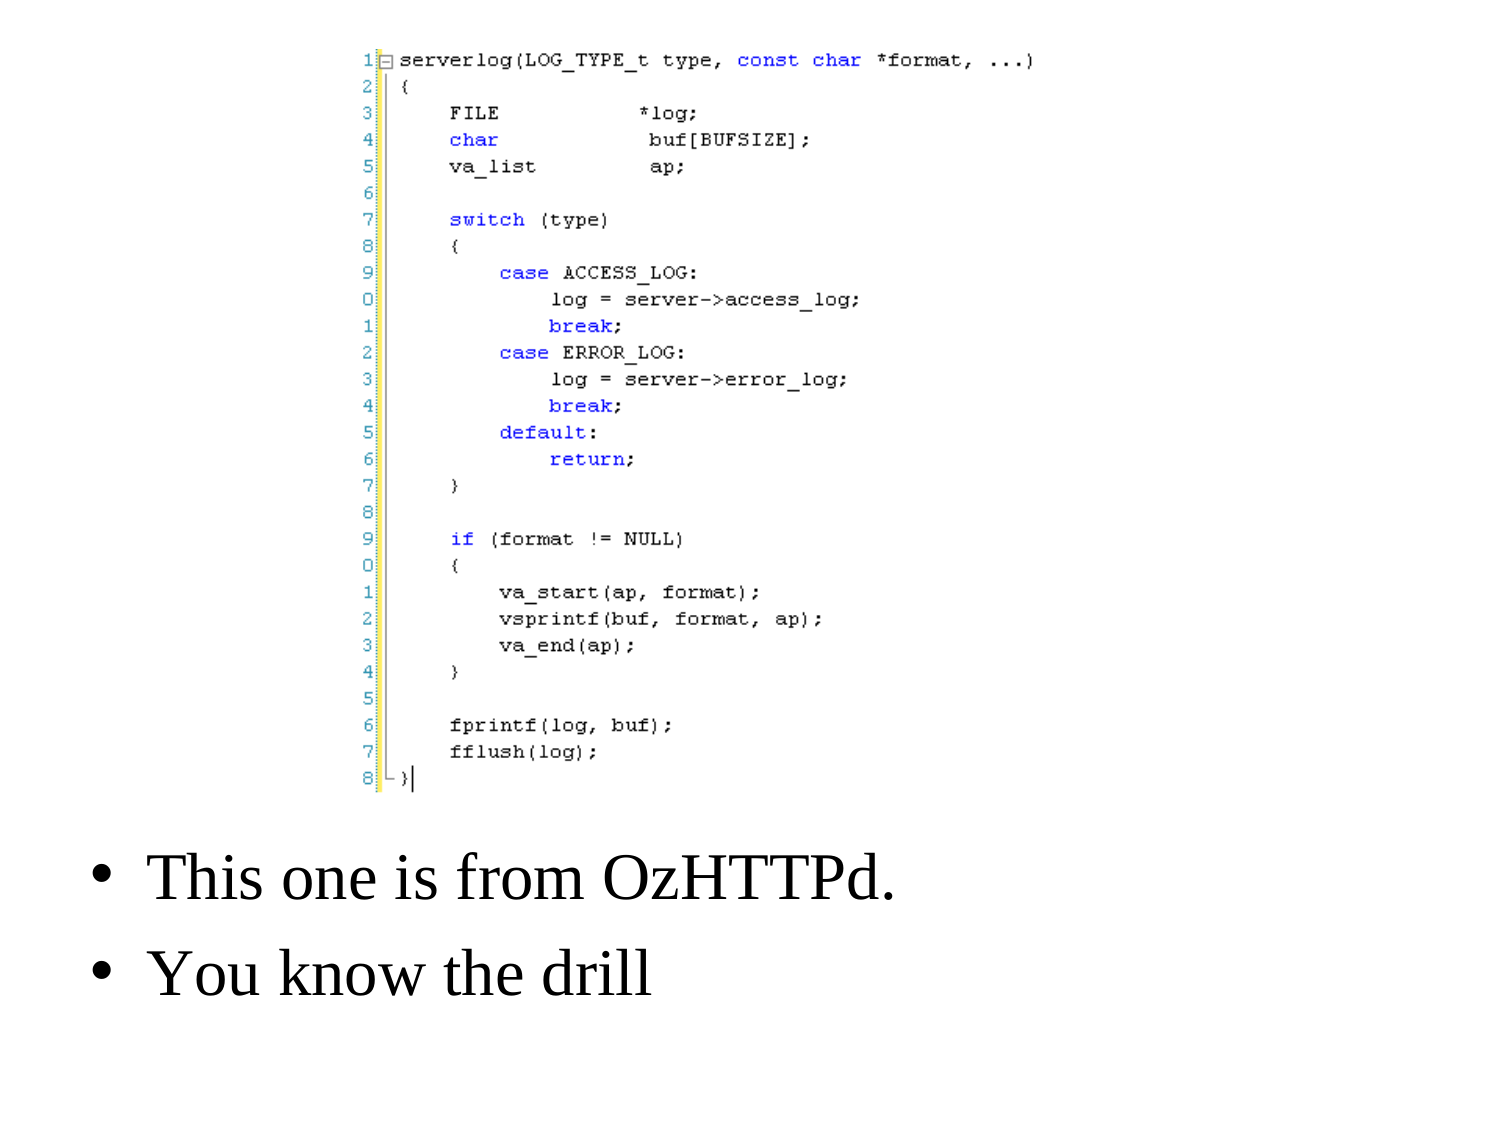

# This one is from OzHTTPd.
You know the drill